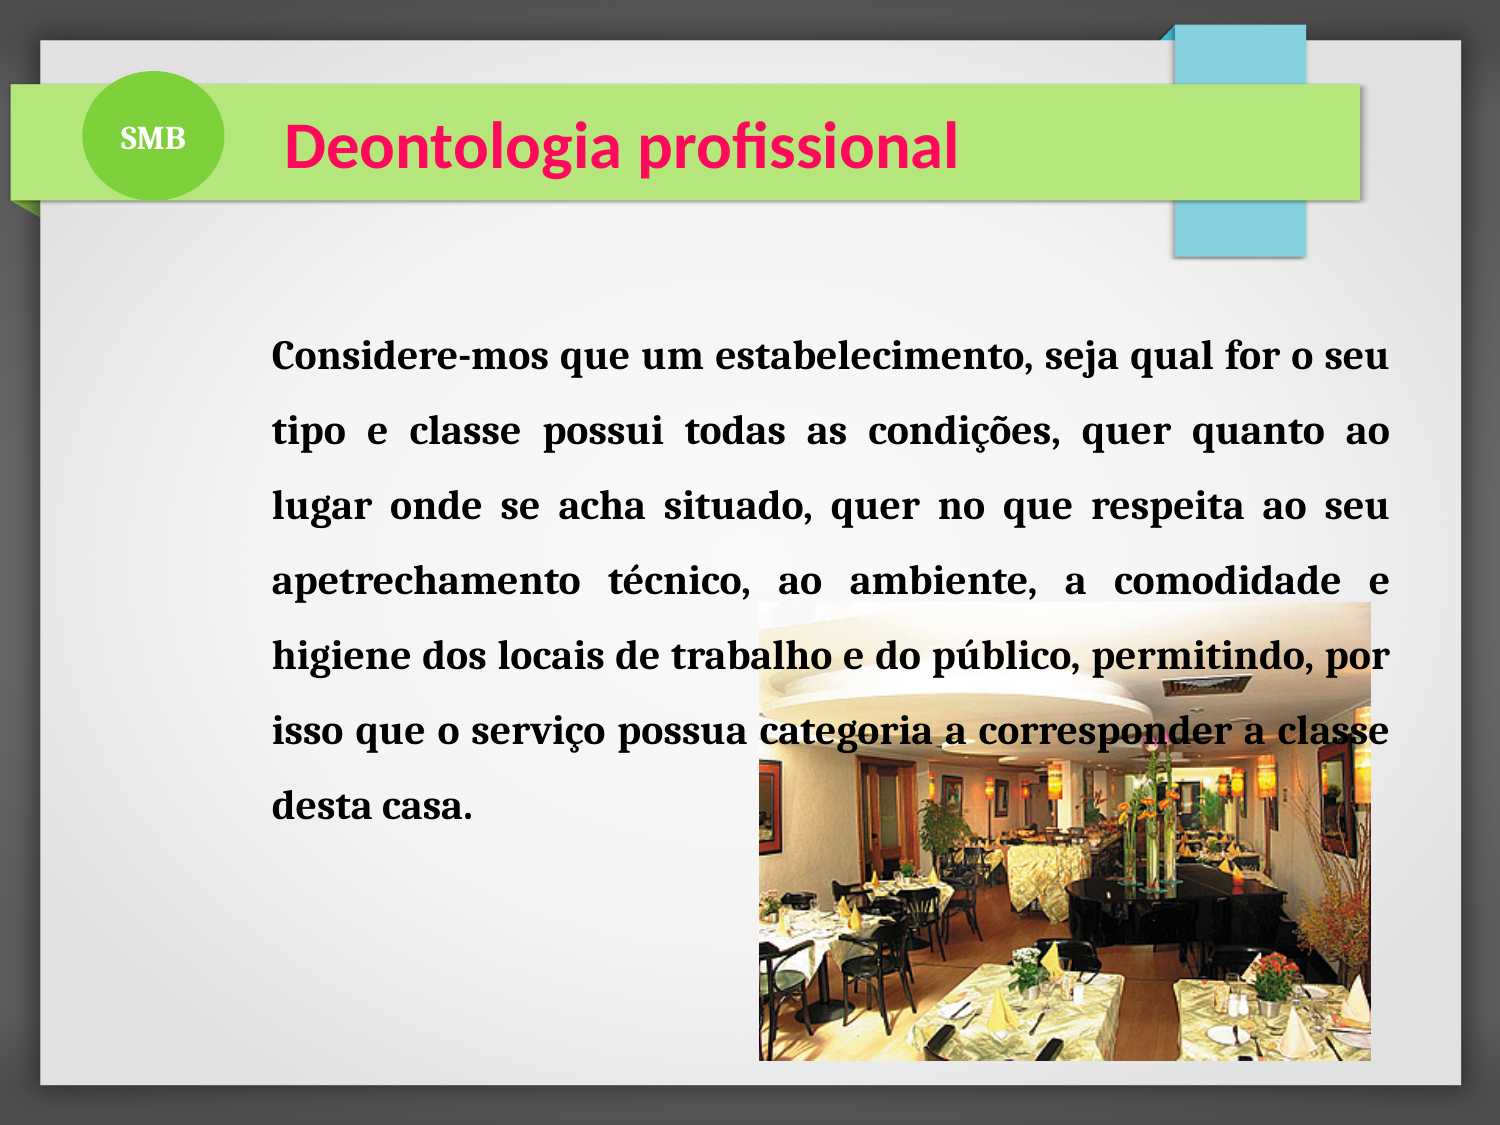

SMB
 Deontologia profissional
Considere-mos que um estabelecimento, seja qual for o seu tipo e classe possui todas as condições, quer quanto ao lugar onde se acha situado, quer no que respeita ao seu apetrechamento técnico, ao ambiente, a comodidade e higiene dos locais de trabalho e do público, permitindo, por isso que o serviço possua categoria a corresponder a classe desta casa.